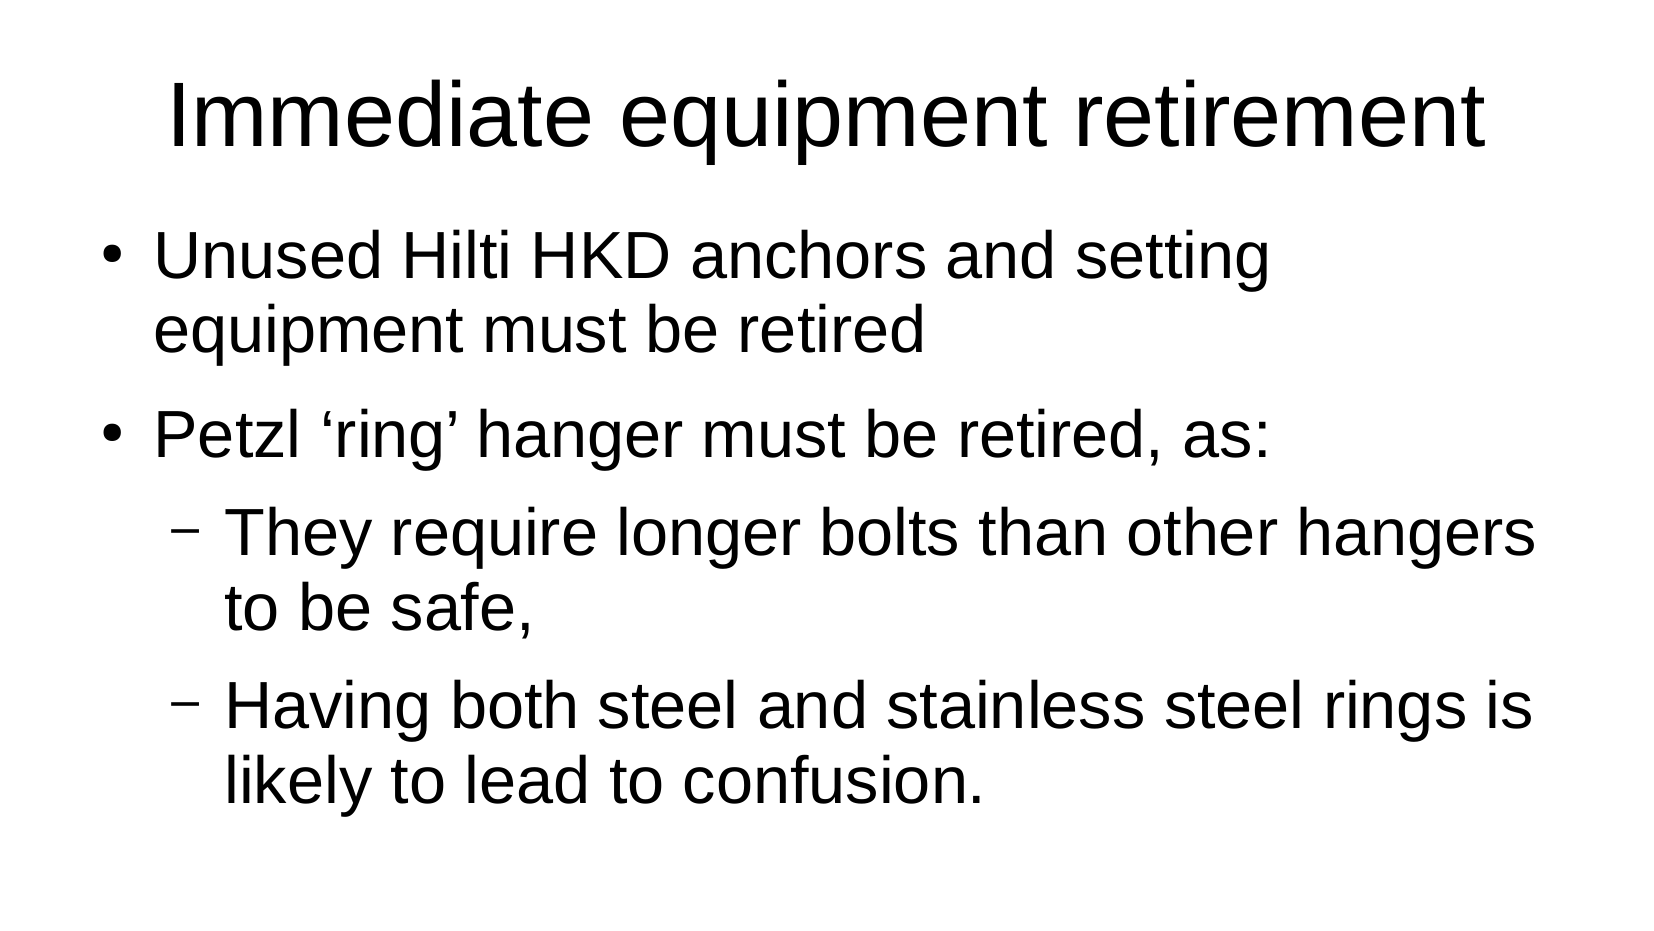

# Immediate equipment retirement
Unused Hilti HKD anchors and setting equipment must be retired
Petzl ‘ring’ hanger must be retired, as:
They require longer bolts than other hangers to be safe,
Having both steel and stainless steel rings is likely to lead to confusion.